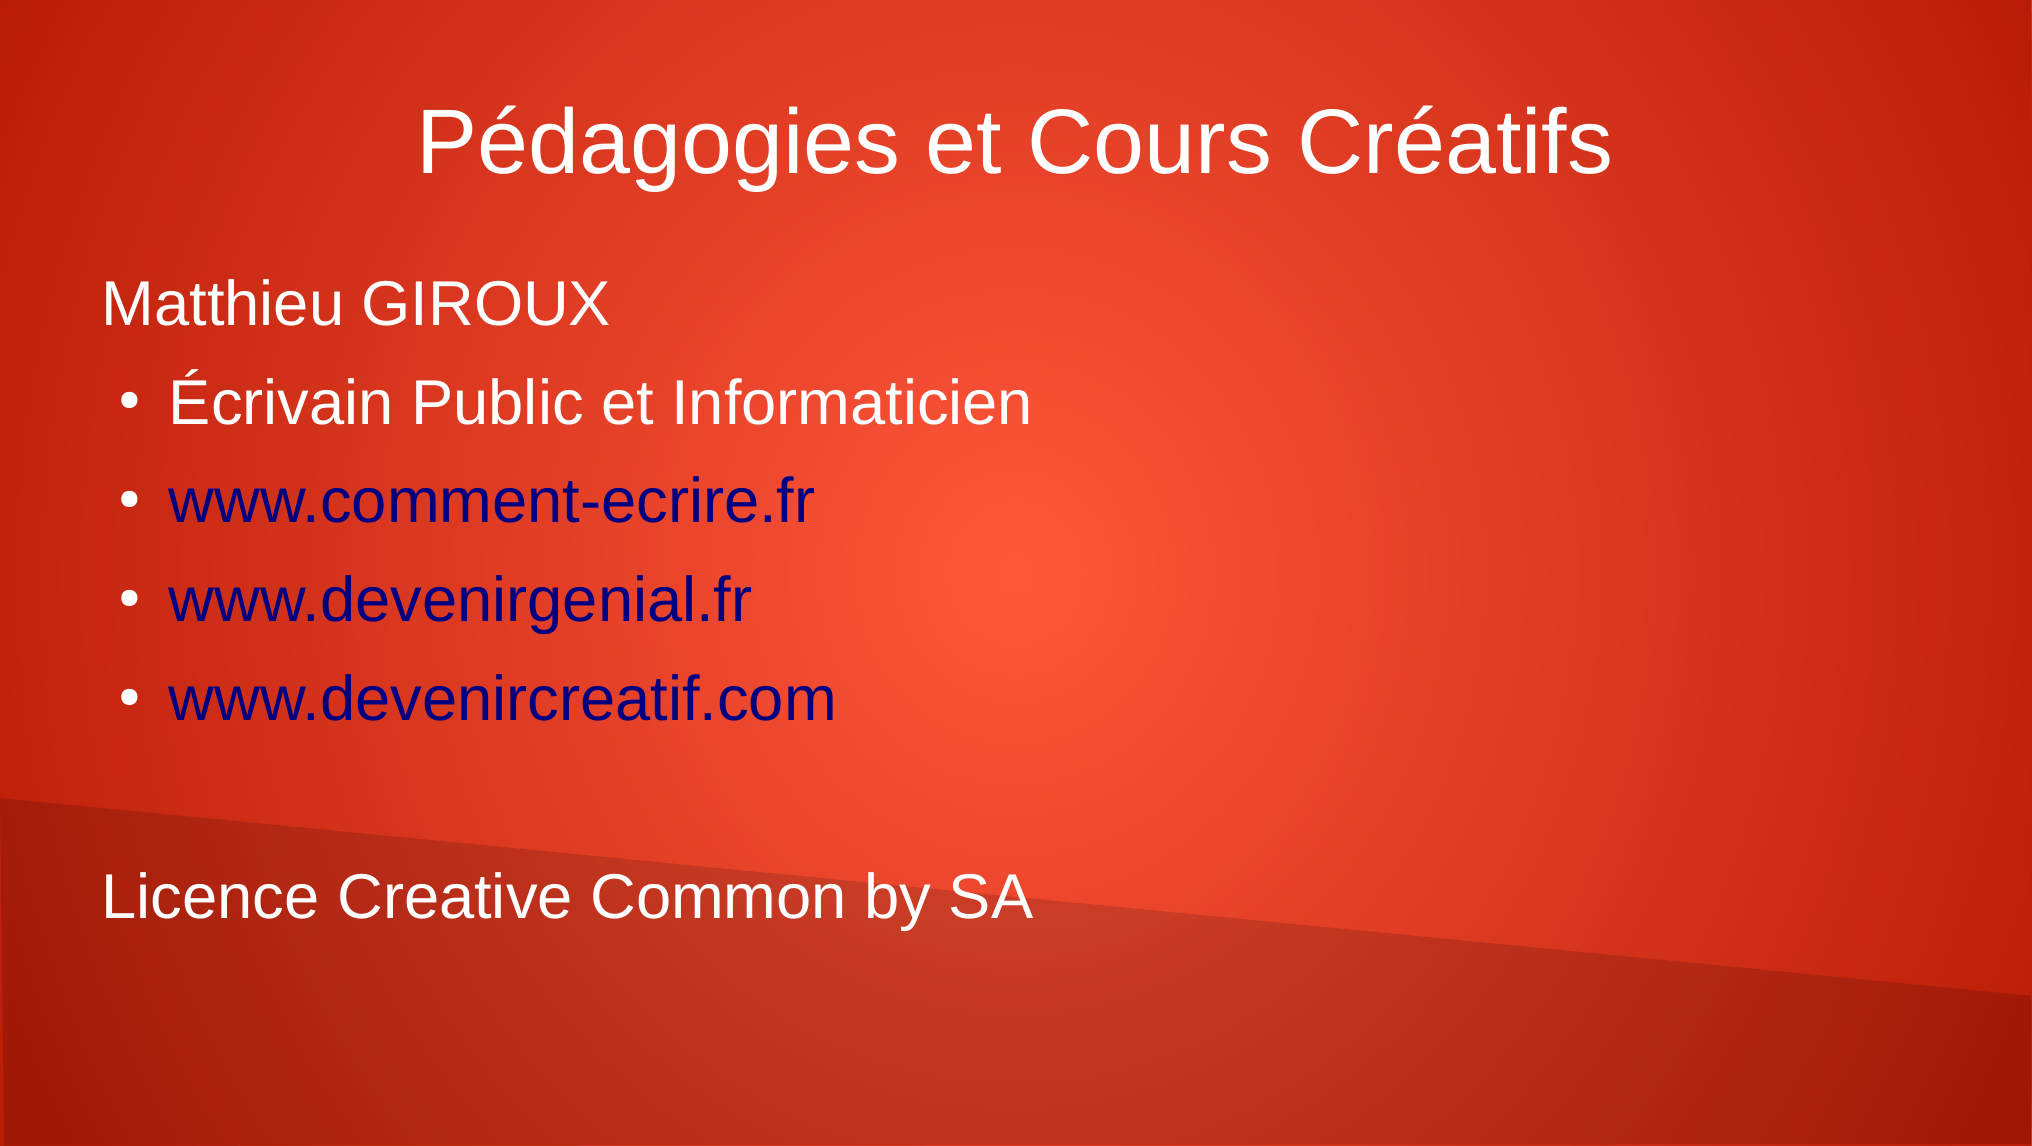

# Pédagogies et Cours Créatifs
Matthieu GIROUX
Écrivain Public et Informaticien
www.comment-ecrire.fr
www.devenirgenial.fr
www.devenircreatif.com
Licence Creative Common by SA